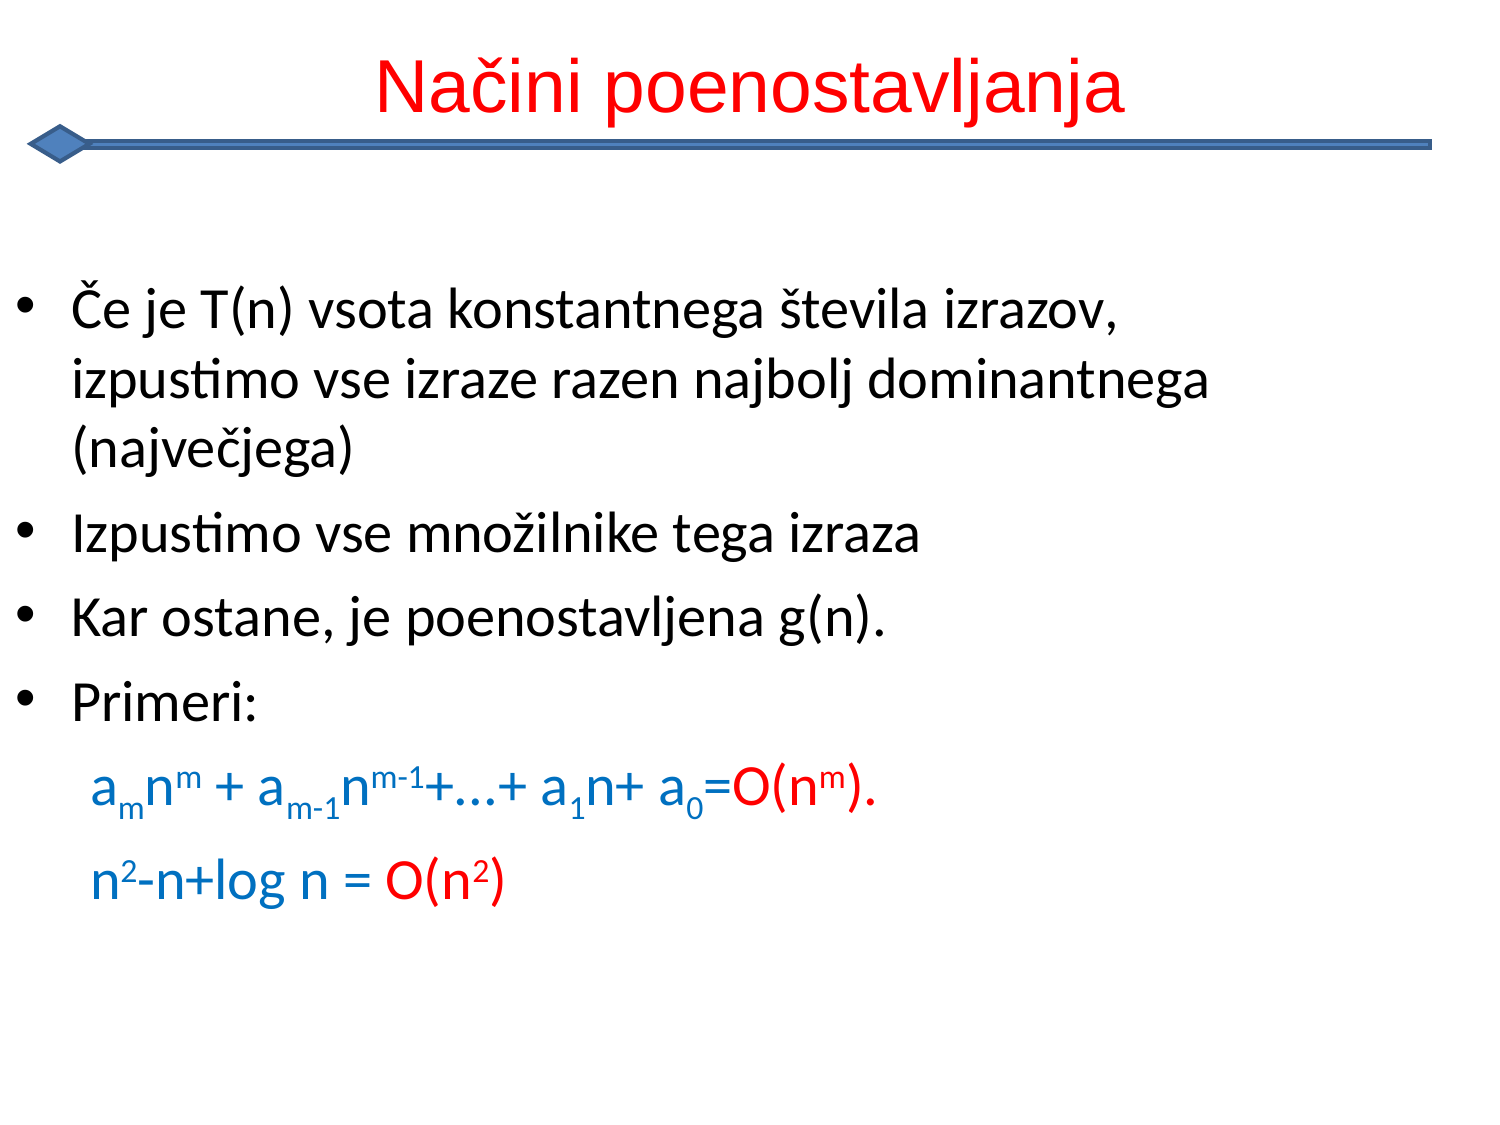

# Načini poenostavljanja
Če je T(n) vsota konstantnega števila izrazov, izpustimo vse izraze razen najbolj dominantnega (največjega)
Izpustimo vse množilnike tega izraza
Kar ostane, je poenostavljena g(n).
Primeri:
amnm + am-1nm-1+...+ a1n+ a0=O(nm).
n2-n+log n = O(n2)